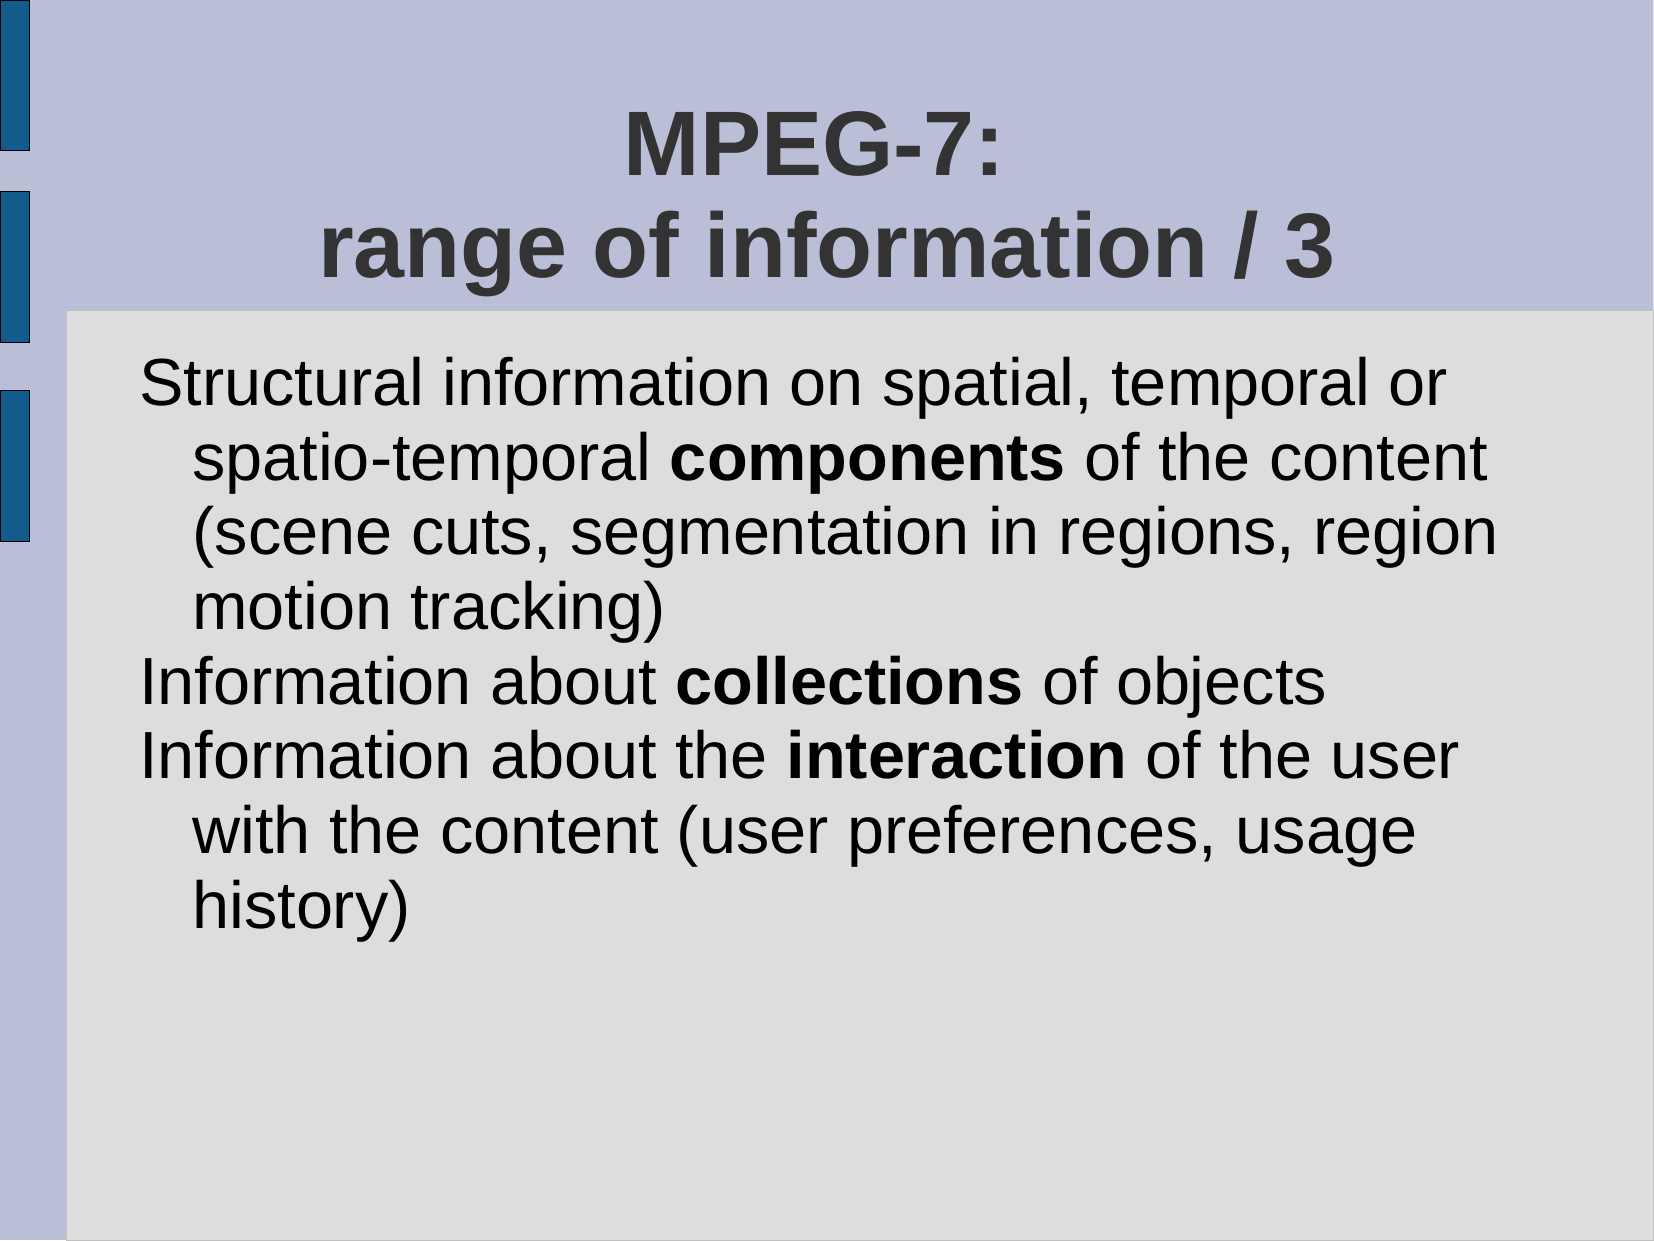

# MPEG-7: range of information / 3
Structural information on spatial, temporal or spatio-temporal components of the content (scene cuts, segmentation in regions, region motion tracking)
Information about collections of objects
Information about the interaction of the user with the content (user preferences, usage history)